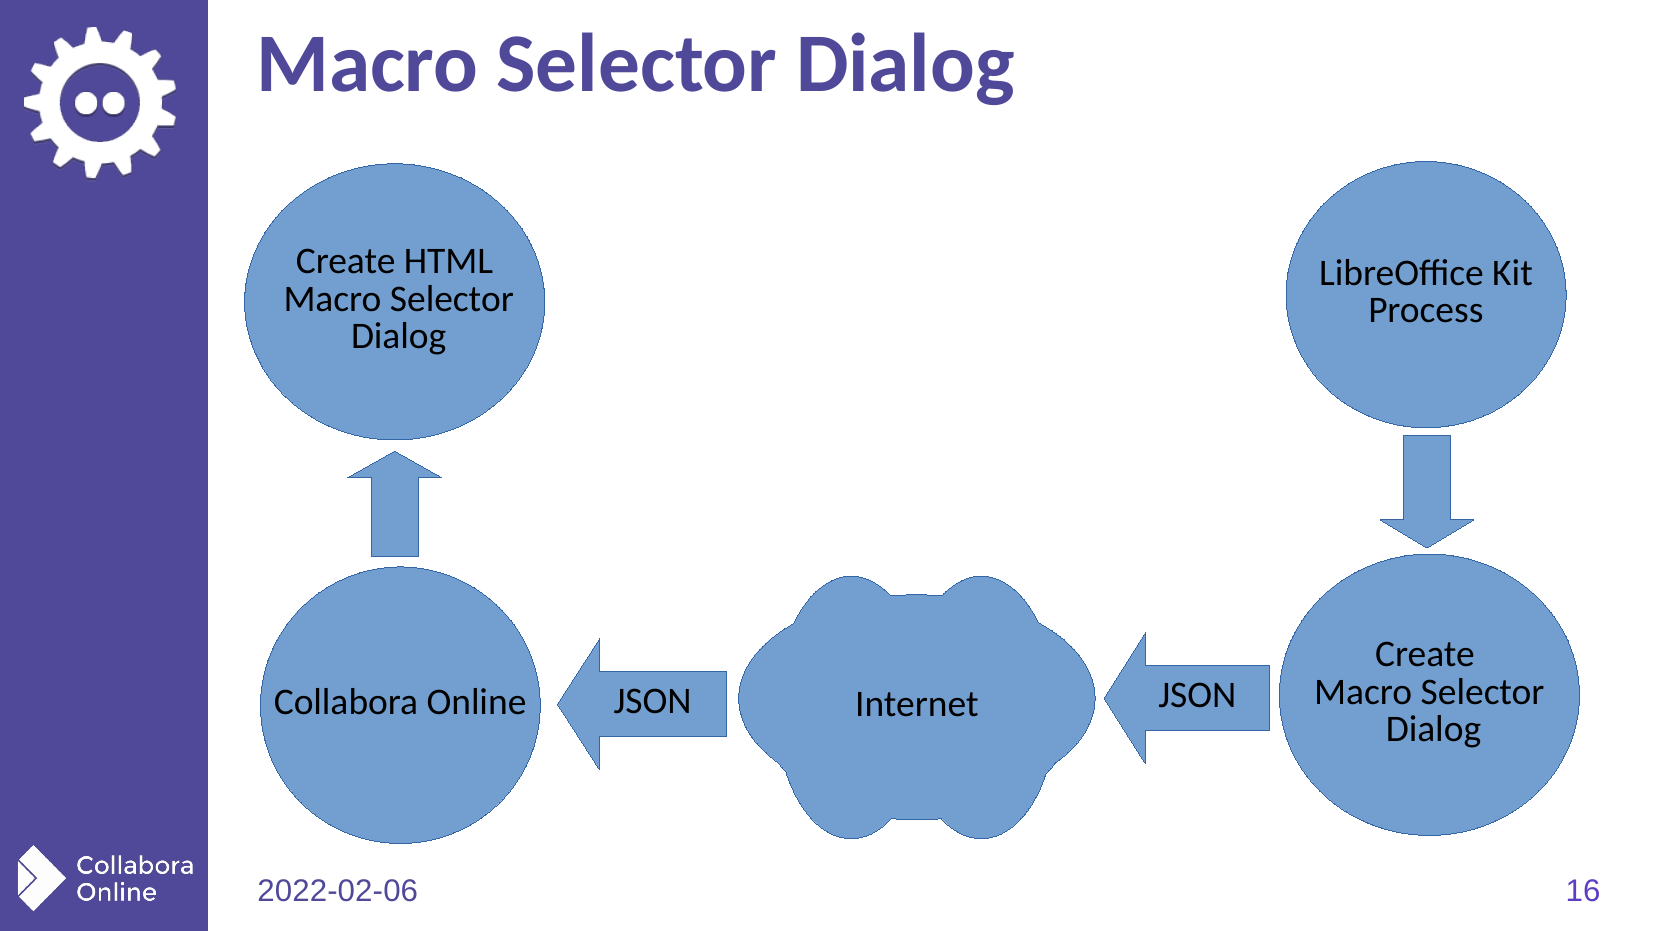

# Macro Selector Dialog
LibreOffice Kit
Process
Create HTML
 Macro Selector
 Dialog
Create
Macro Selector
 Dialog
Collabora Online
Internet
JSON
JSON
2022-02-06
16